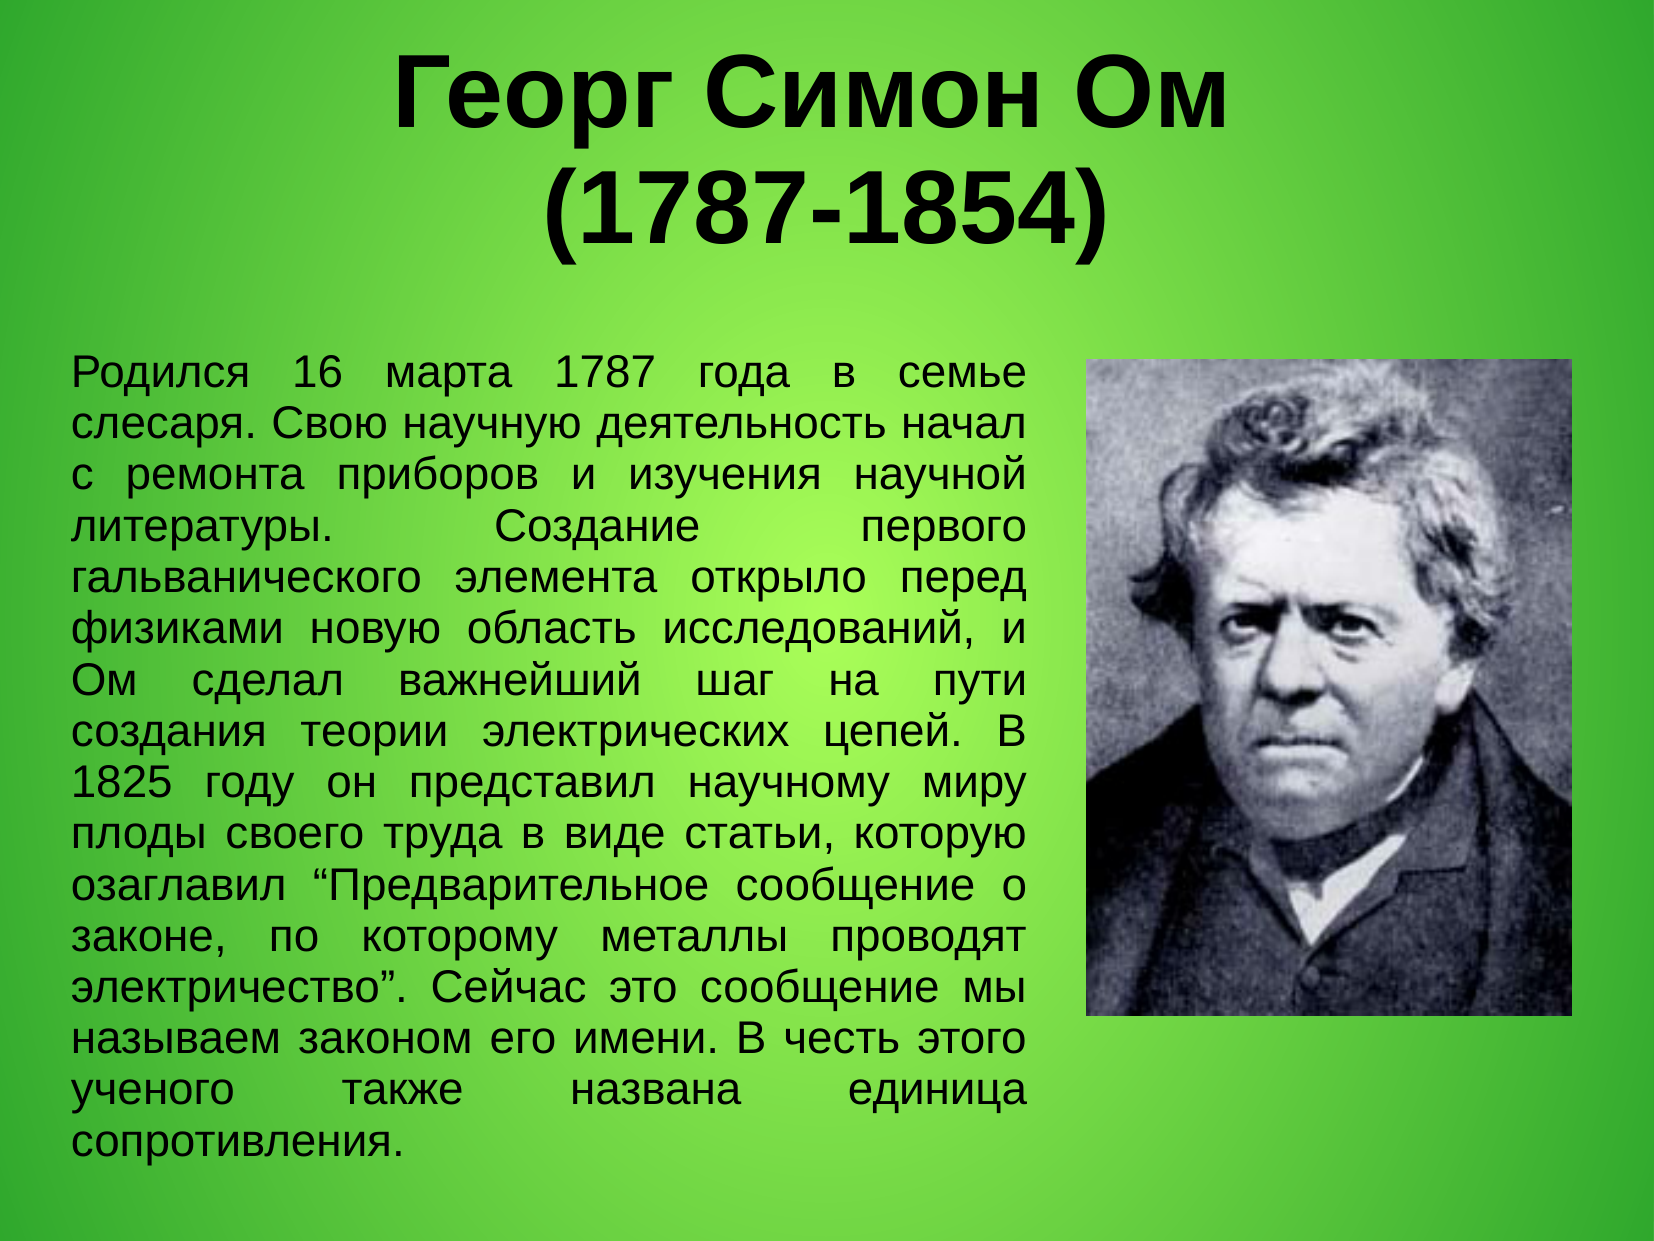

# Георг Симон Ом (1787-1854)
Родился 16 марта 1787 года в семье слесаря. Свою научную деятельность начал с ремонта приборов и изучения научной литературы. Создание первого гальванического элемента открыло перед физиками новую область исследований, и Ом сделал важнейший шаг на пути создания теории электрических цепей. В 1825 году он представил научному миру плоды своего труда в виде статьи, которую озаглавил “Предварительное сообщение о законе, по которому металлы проводят электричество”. Сейчас это сообщение мы называем законом его имени. В честь этого ученого также названа единица сопротивления.